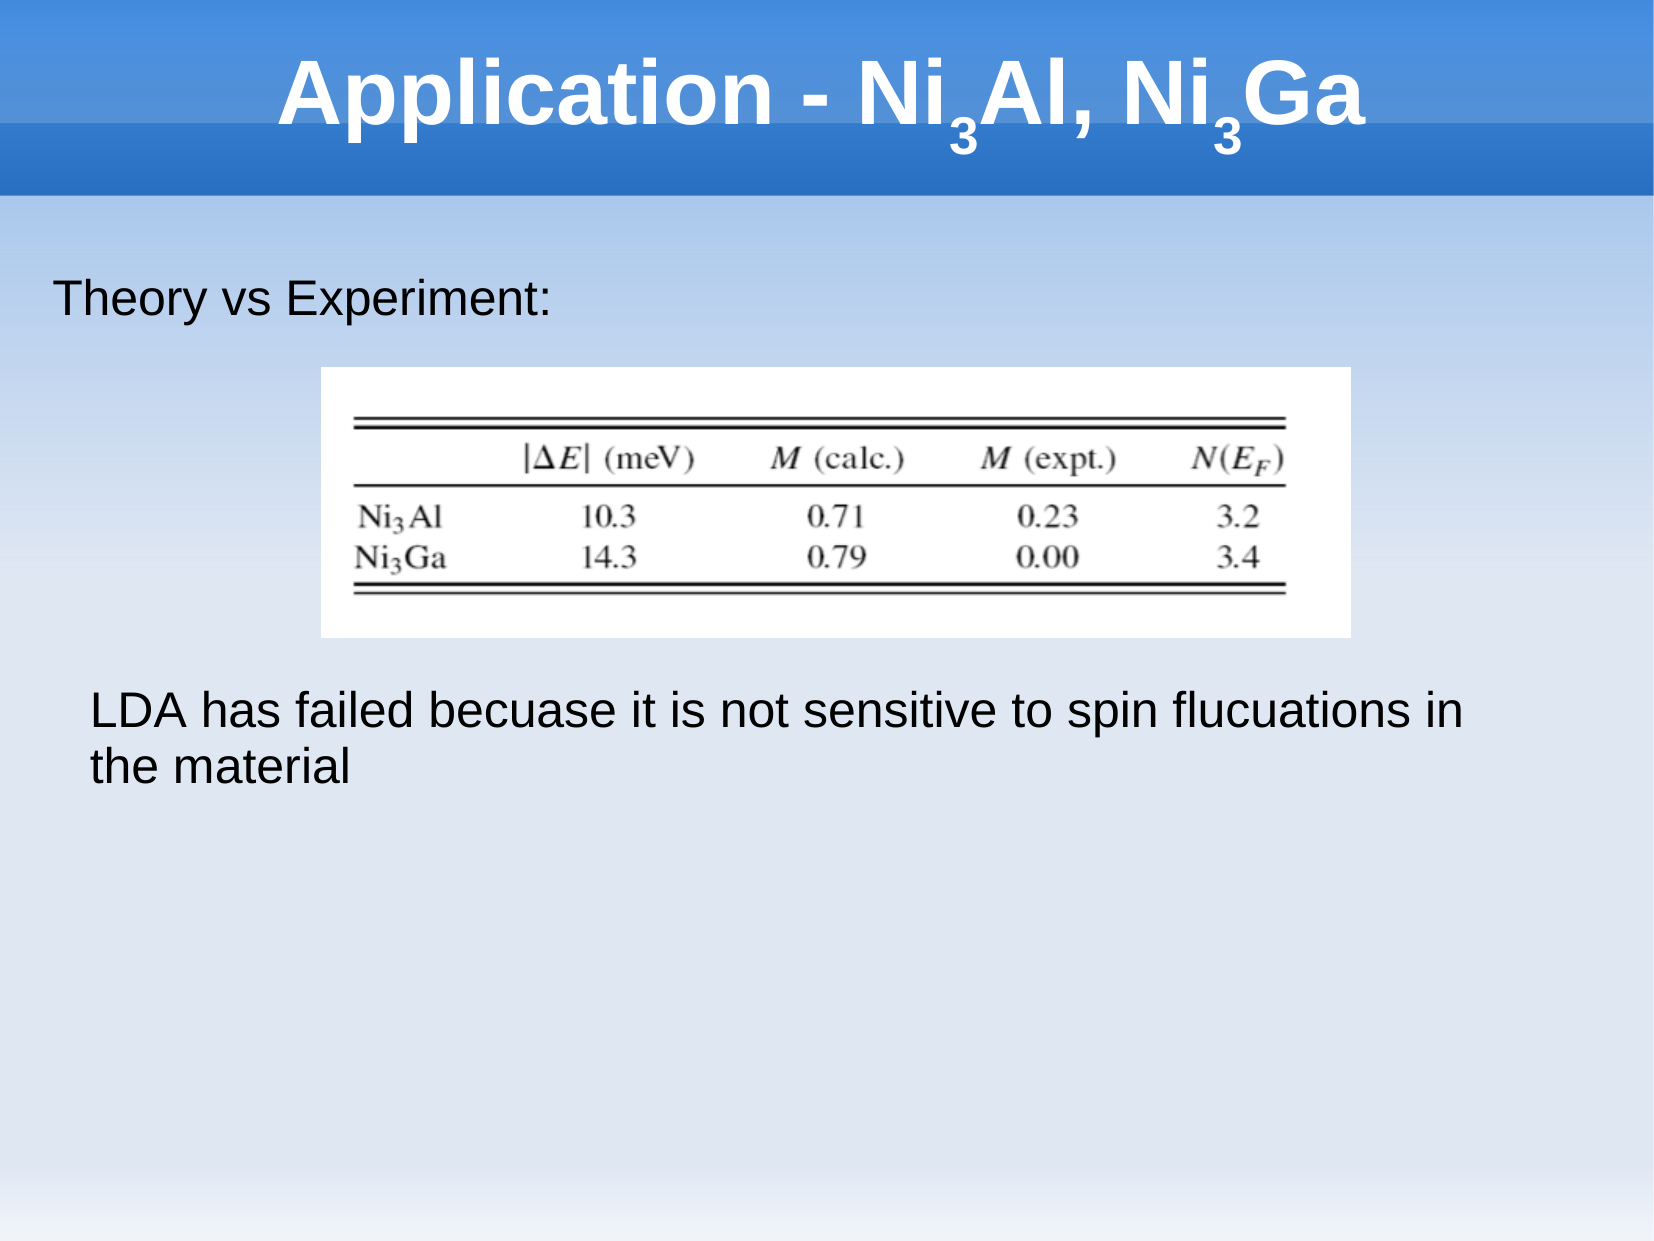

# Application - Ni3Al, Ni3Ga
Theory vs Experiment:
LDA has failed becuase it is not sensitive to spin flucuations in the material